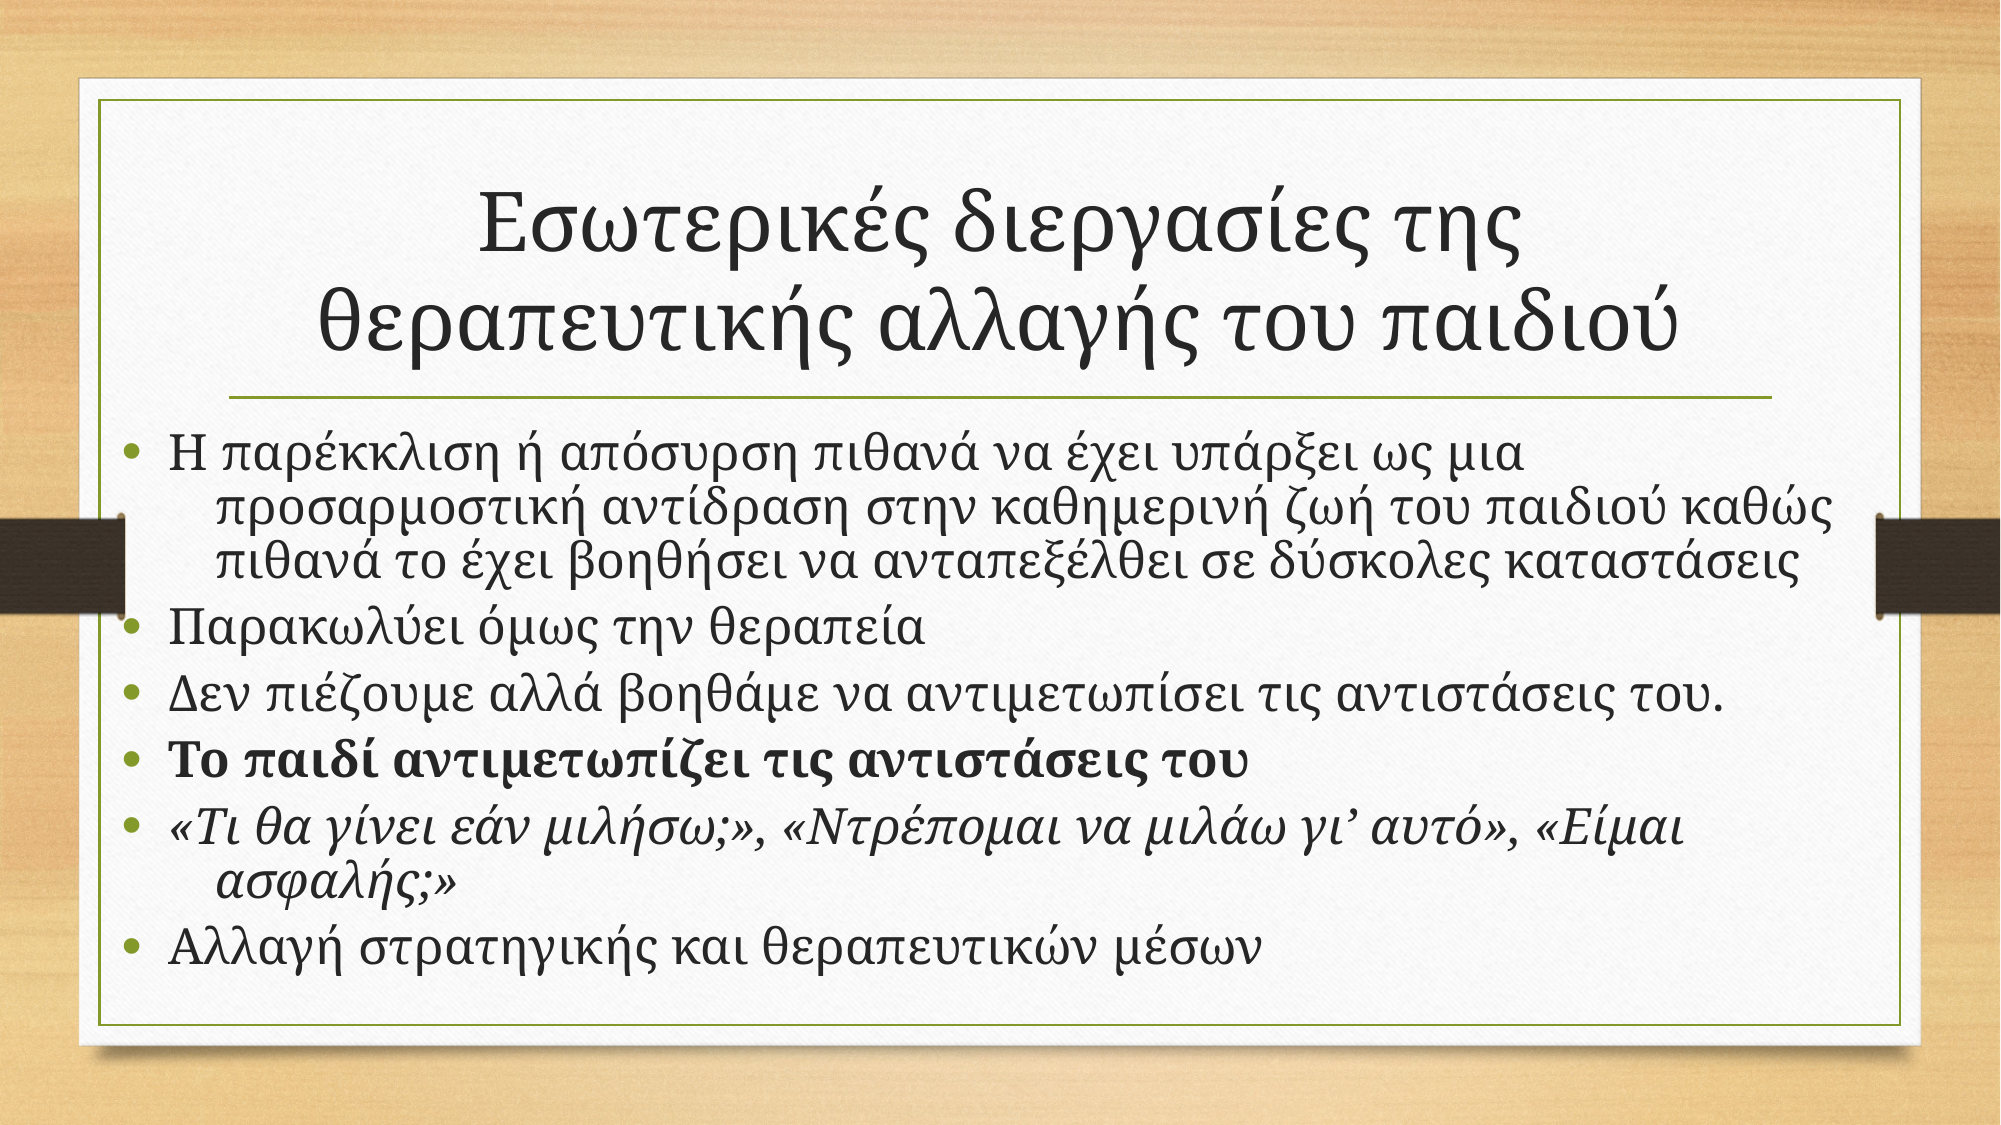

# Εσωτερικές διεργασίες της θεραπευτικής αλλαγής του παιδιού
Η παρέκκλιση ή απόσυρση πιθανά να έχει υπάρξει ως μια προσαρμοστική αντίδραση στην καθημερινή ζωή του παιδιού καθώς πιθανά το έχει βοηθήσει να ανταπεξέλθει σε δύσκολες καταστάσεις
Παρακωλύει όμως την θεραπεία
Δεν πιέζουμε αλλά βοηθάμε να αντιμετωπίσει τις αντιστάσεις του.
Το παιδί αντιμετωπίζει τις αντιστάσεις του
«Τι θα γίνει εάν μιλήσω;», «Ντρέπομαι να μιλάω γι’ αυτό», «Είμαι ασφαλής;»
Αλλαγή στρατηγικής και θεραπευτικών μέσων